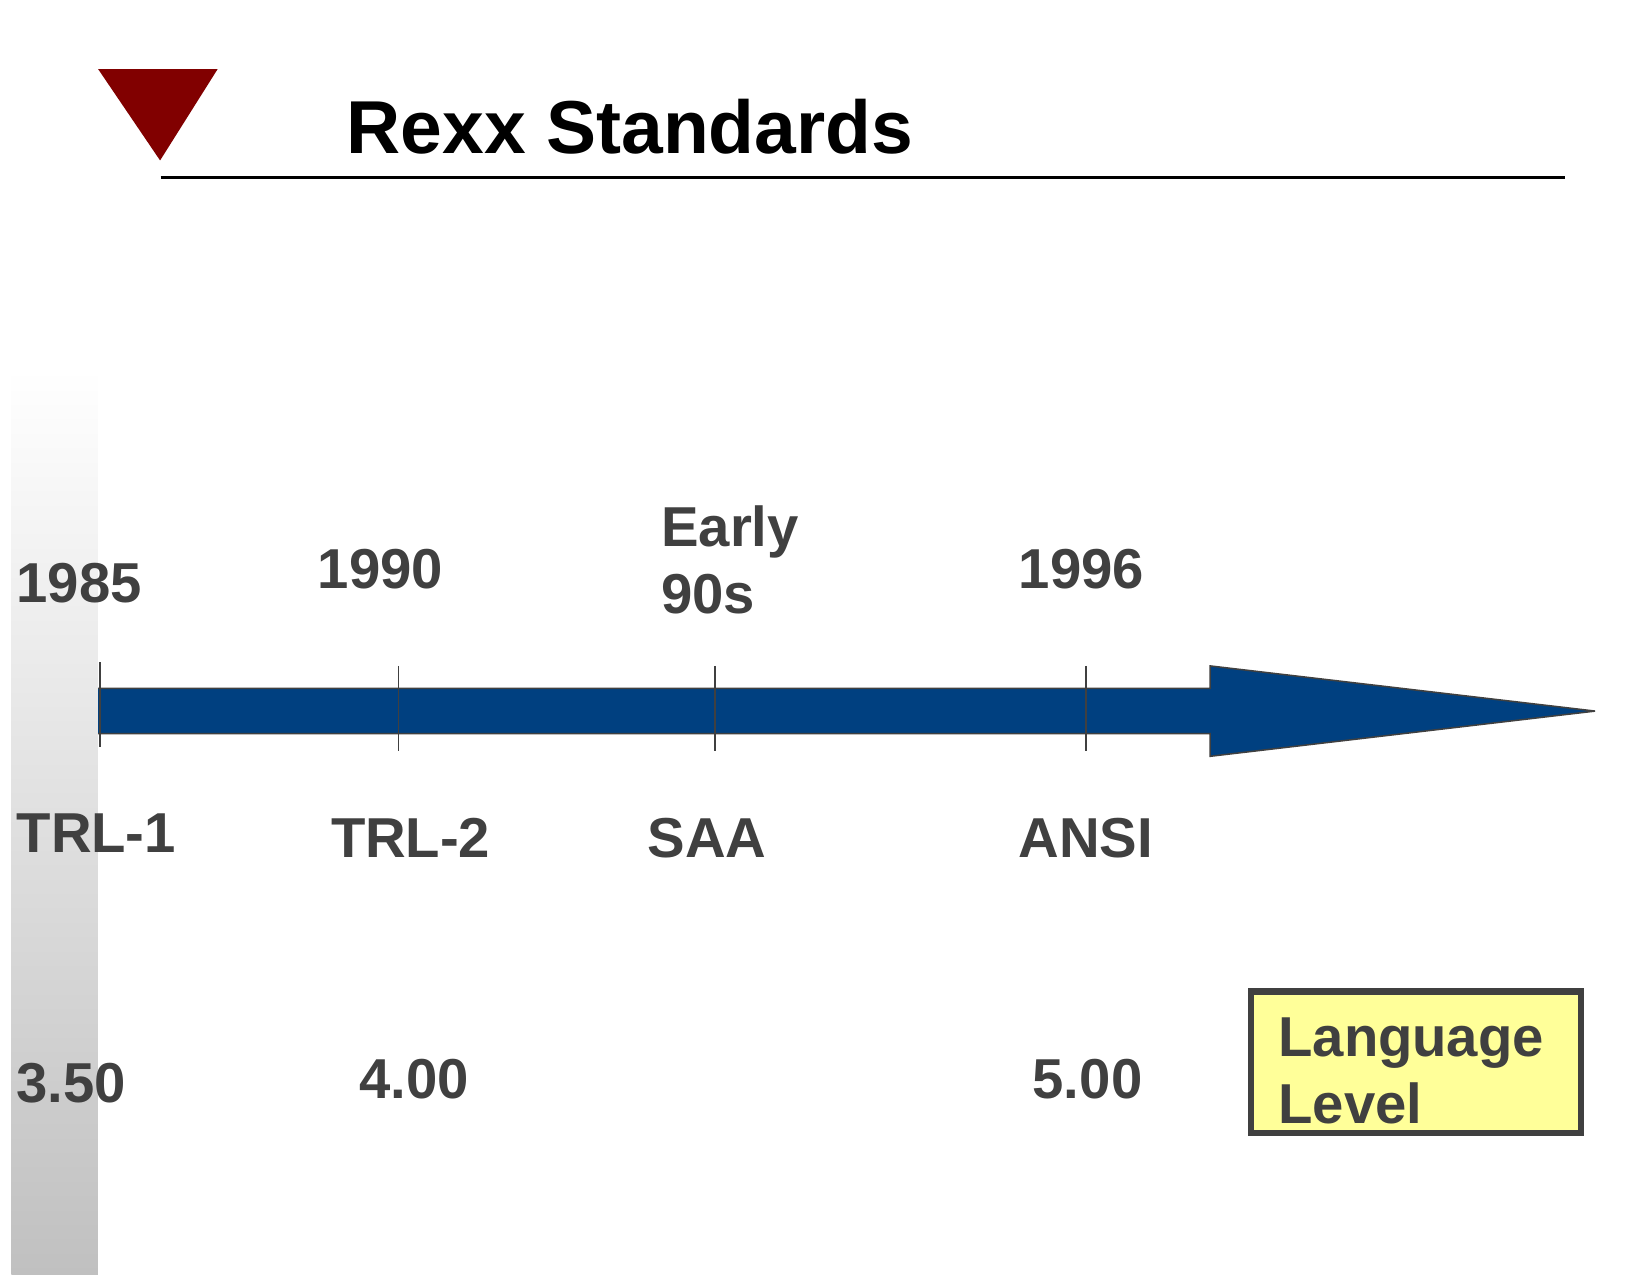

Rexx Standards
Early
90s
1990
1996
1985
TRL-1
TRL-2
SAA
ANSI
Language
Level
4.00
5.00
3.50